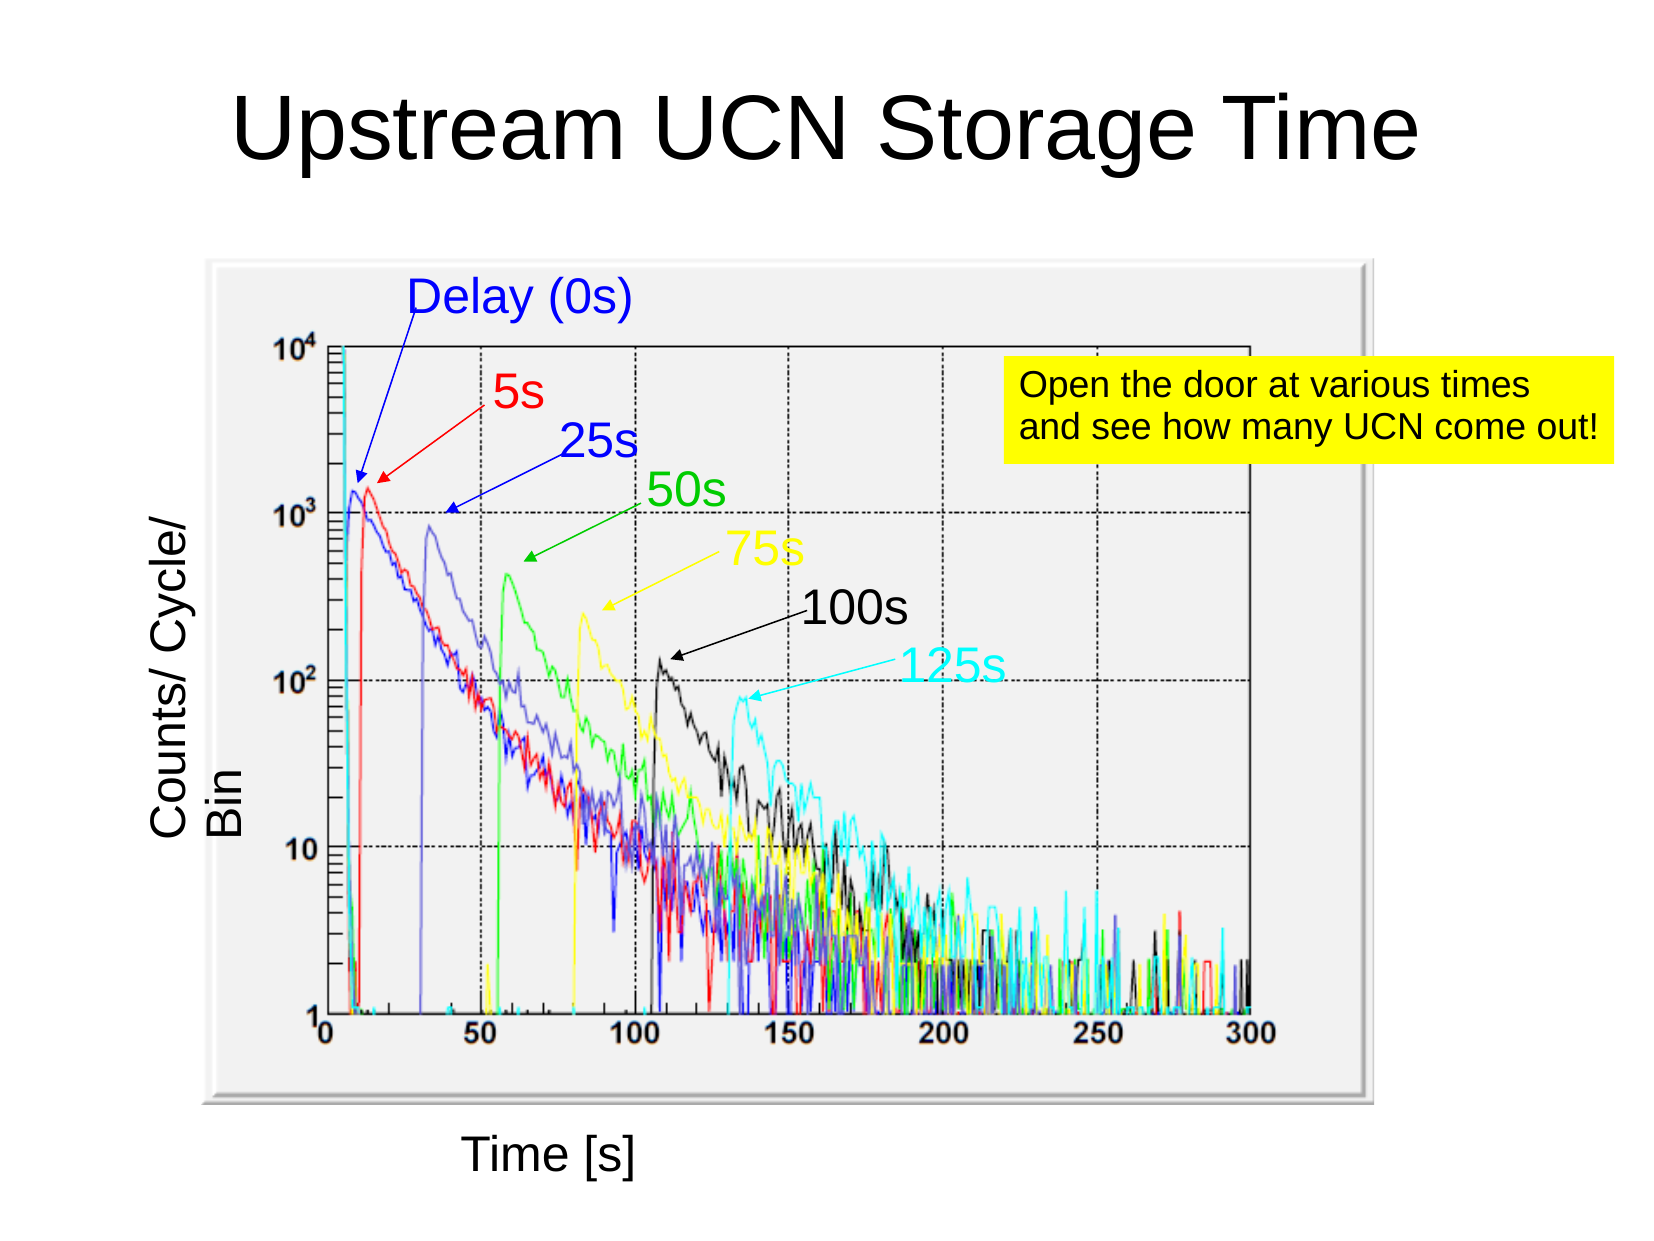

# Upstream UCN Storage Time
Delay (0s)
5s
Open the door at various times
and see how many UCN come out!
25s
Counts/ Cycle/ Bin
50s
75s
100s
125s
Time [s]